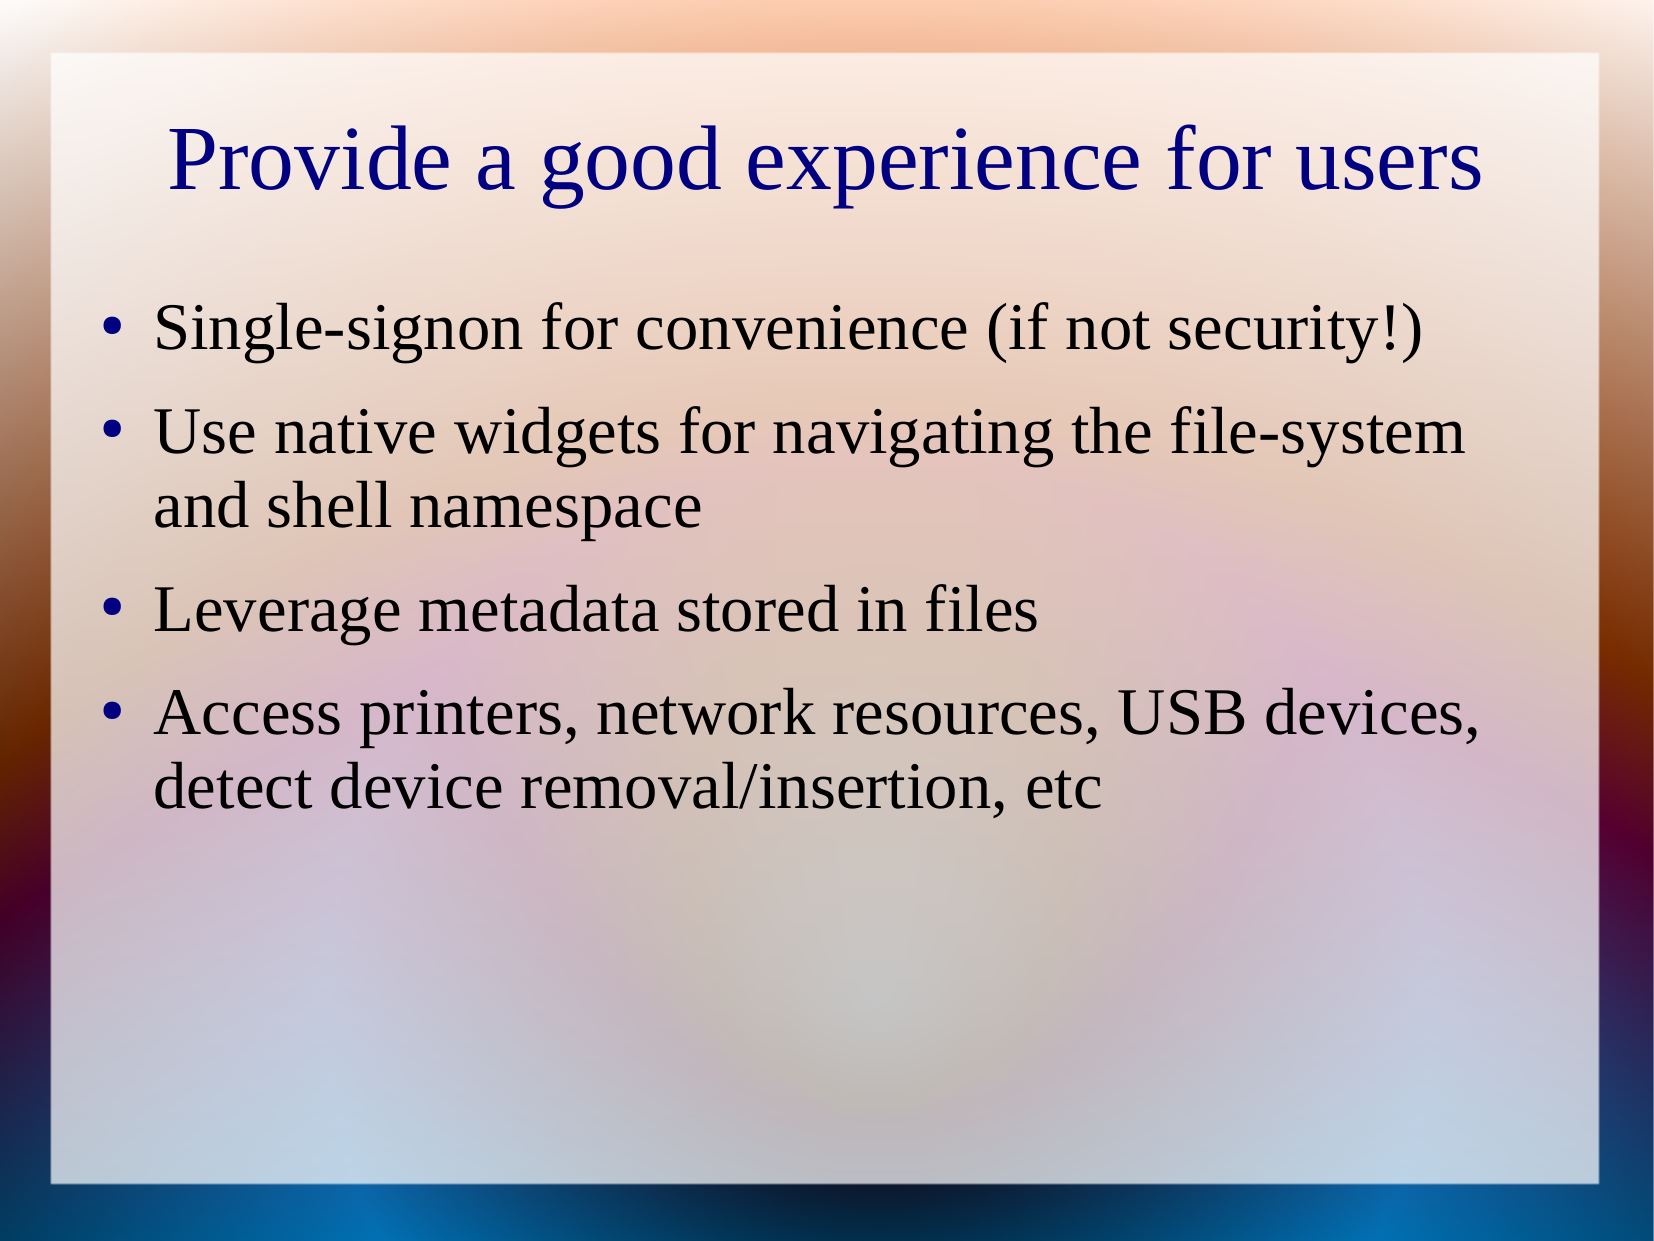

# Provide a good experience for users
Single-signon for convenience (if not security!)
Use native widgets for navigating the file-system and shell namespace
Leverage metadata stored in files
Access printers, network resources, USB devices, detect device removal/insertion, etc